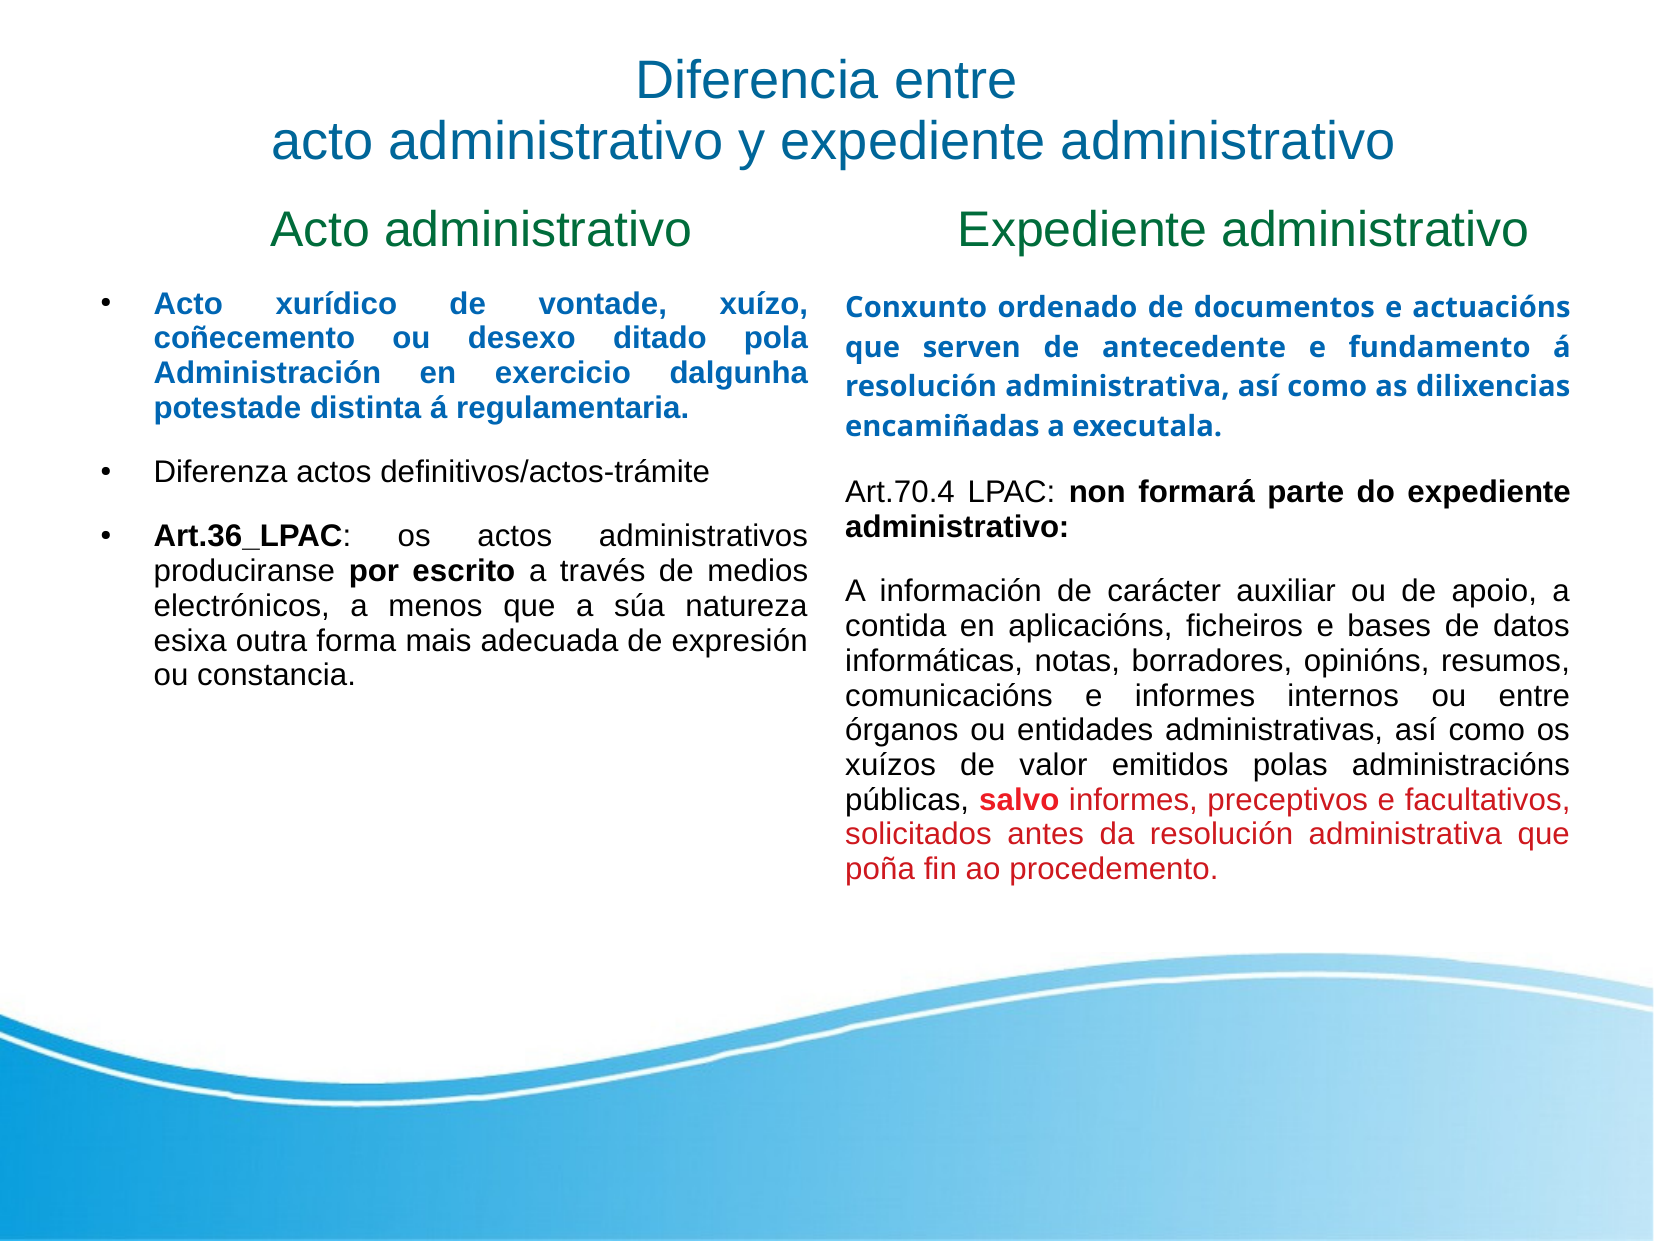

# Diferencia entre acto administrativo y expediente administrativo
Acto administrativo
Acto xurídico de vontade, xuízo, coñecemento ou desexo ditado pola Administración en exercicio dalgunha potestade distinta á regulamentaria.
Diferenza actos definitivos/actos-trámite
Art.36_LPAC: os actos administrativos produciranse por escrito a través de medios electrónicos, a menos que a súa natureza esixa outra forma mais adecuada de expresión ou constancia.
Expediente administrativo
Conxunto ordenado de documentos e actuacións que serven de antecedente e fundamento á resolución administrativa, así como as dilixencias encamiñadas a executala.
Art.70.4 LPAC: non formará parte do expediente administrativo:
A información de carácter auxiliar ou de apoio, a contida en aplicacións, ficheiros e bases de datos informáticas, notas, borradores, opinións, resumos, comunicacións e informes internos ou entre órganos ou entidades administrativas, así como os xuízos de valor emitidos polas administracións públicas, salvo informes, preceptivos e facultativos, solicitados antes da resolución administrativa que poña fin ao procedemento.